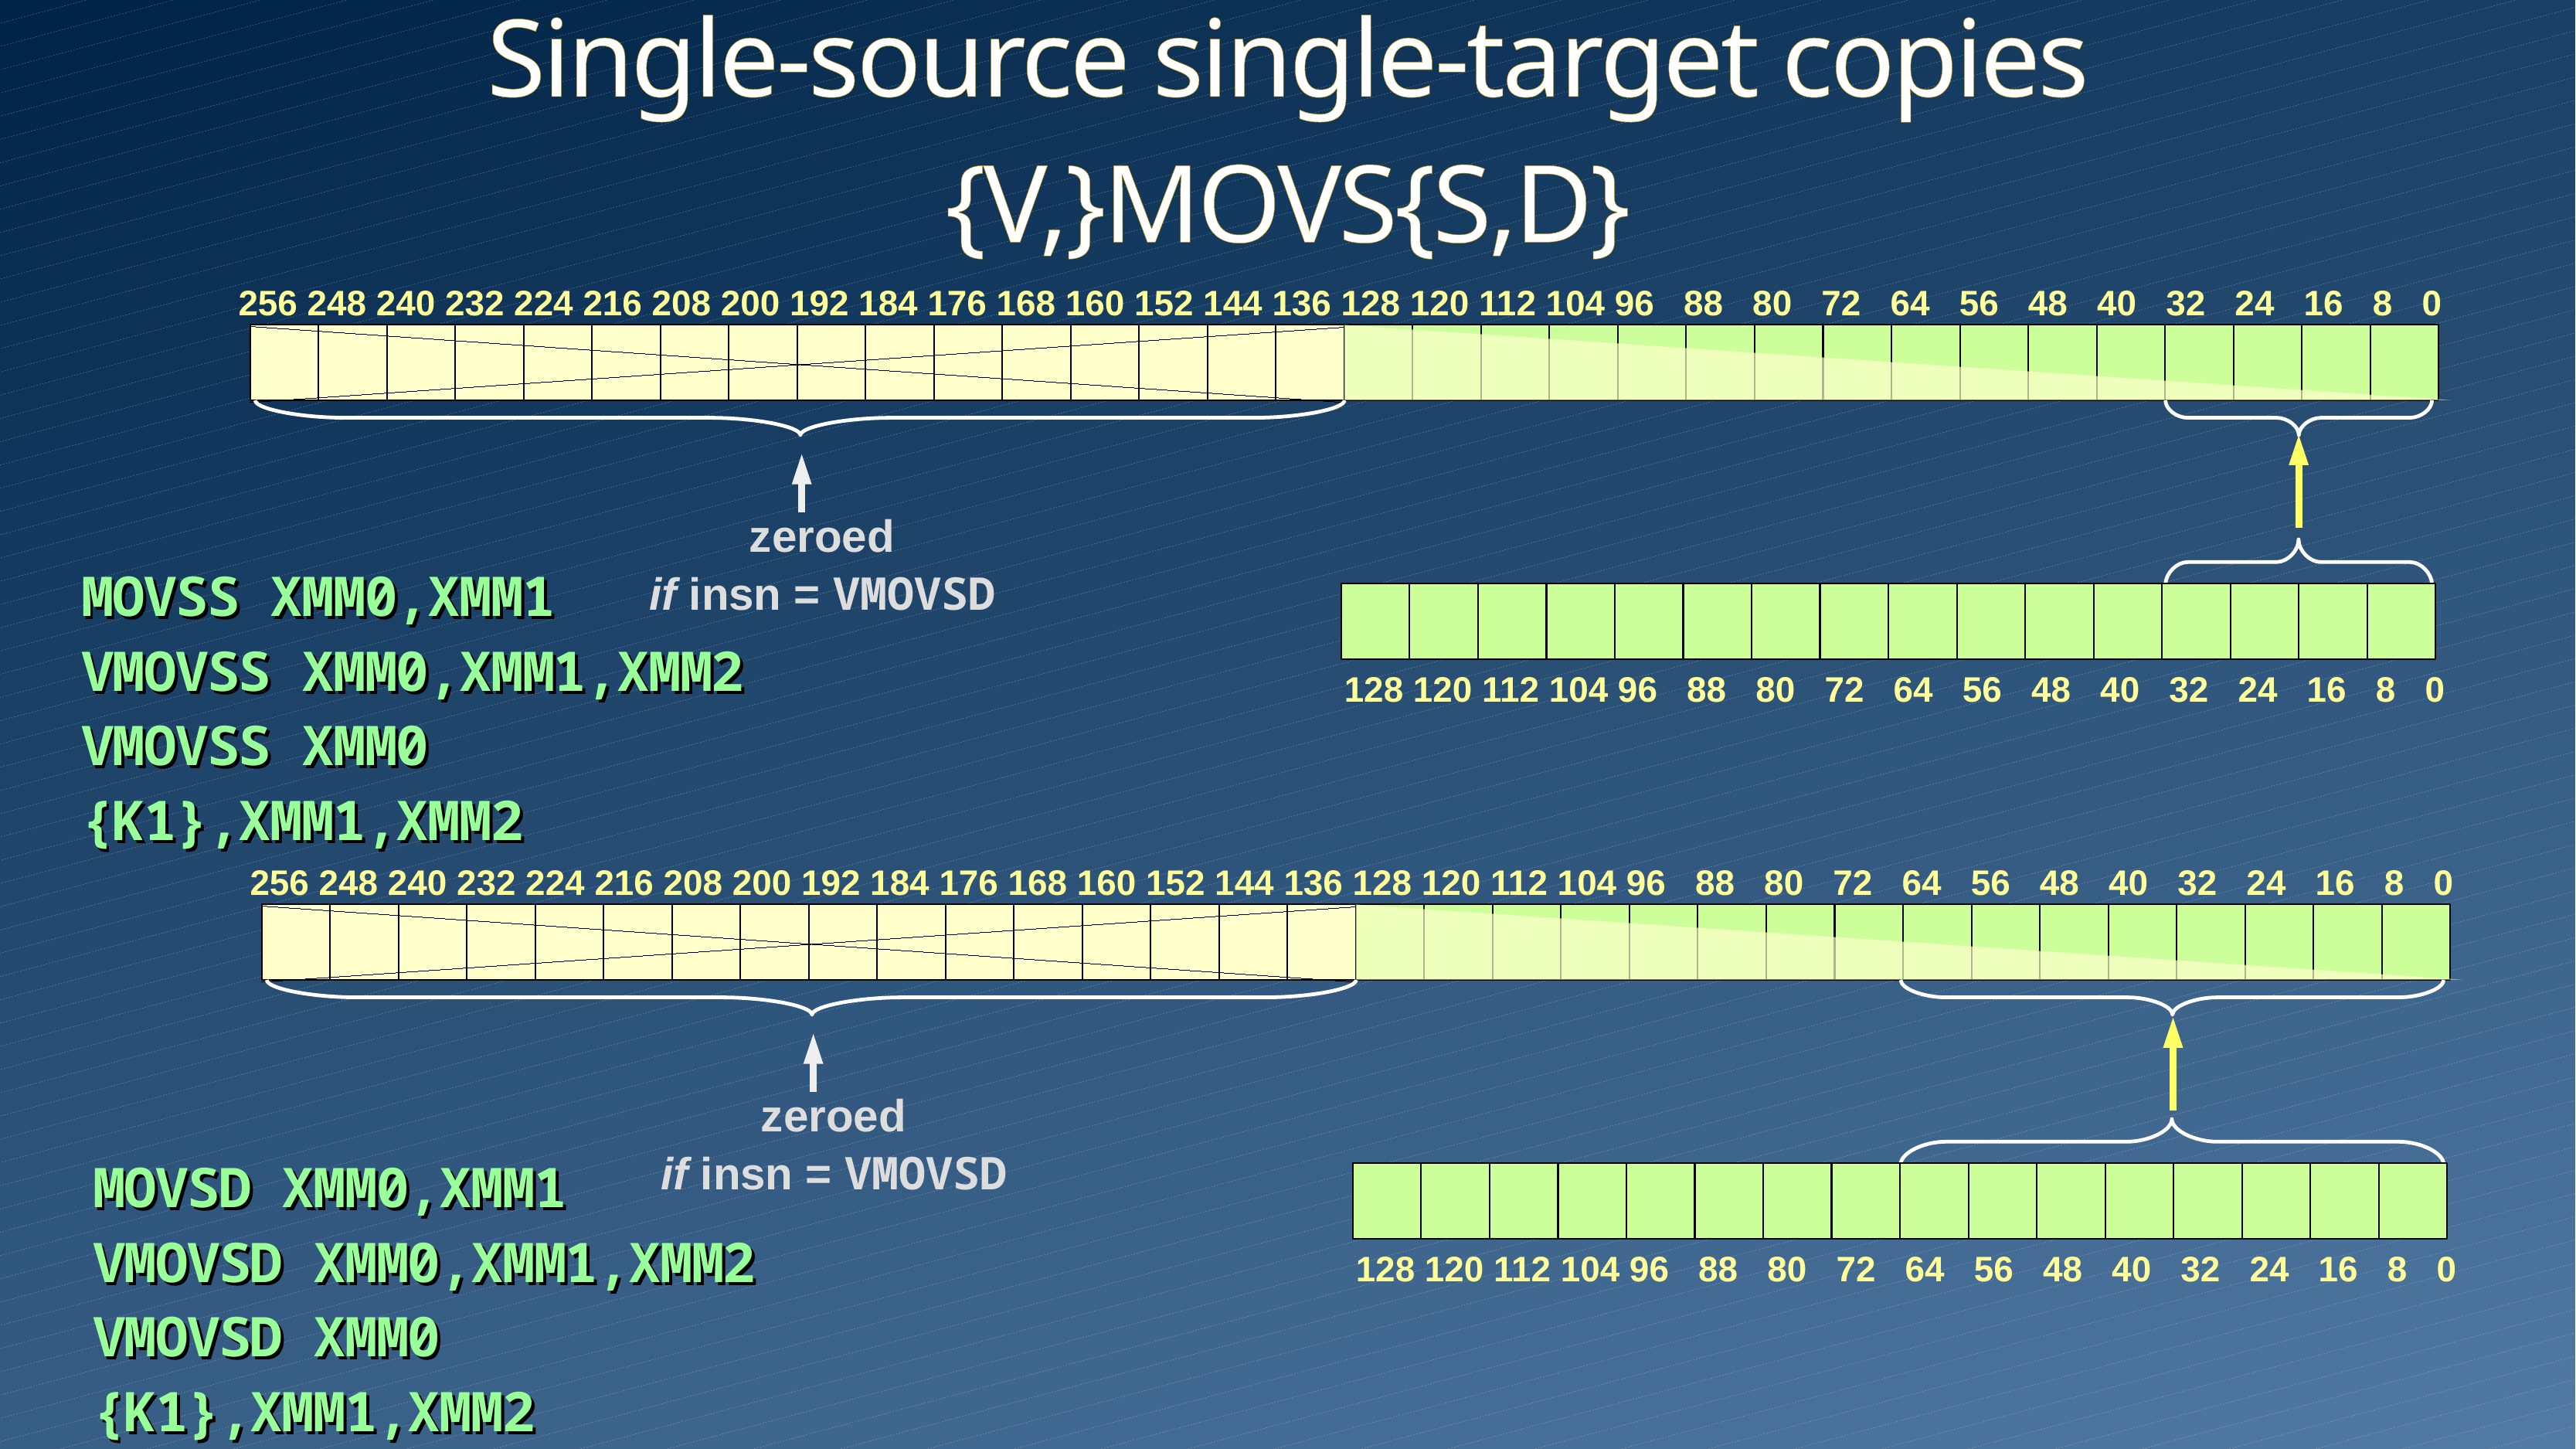

# Single-source single-target copies {V,}MOVS{S,D}
256 248 240 232 224 216 208 200 192 184 176 168 160 152 144 136 128 120 112 104 96 88 80 72 64 56 48 40 32 24 16 8 0
zeroed
if insn = VMOVSD
MOVSS XMM0,XMM1
VMOVSS XMM0,XMM1,XMM2
VMOVSS XMM0 {K1},XMM1,XMM2
128 120 112 104 96 88 80 72 64 56 48 40 32 24 16 8 0
256 248 240 232 224 216 208 200 192 184 176 168 160 152 144 136 128 120 112 104 96 88 80 72 64 56 48 40 32 24 16 8 0
zeroed
if insn = VMOVSD
MOVSD XMM0,XMM1
VMOVSD XMM0,XMM1,XMM2
VMOVSD XMM0 {K1},XMM1,XMM2
128 120 112 104 96 88 80 72 64 56 48 40 32 24 16 8 0